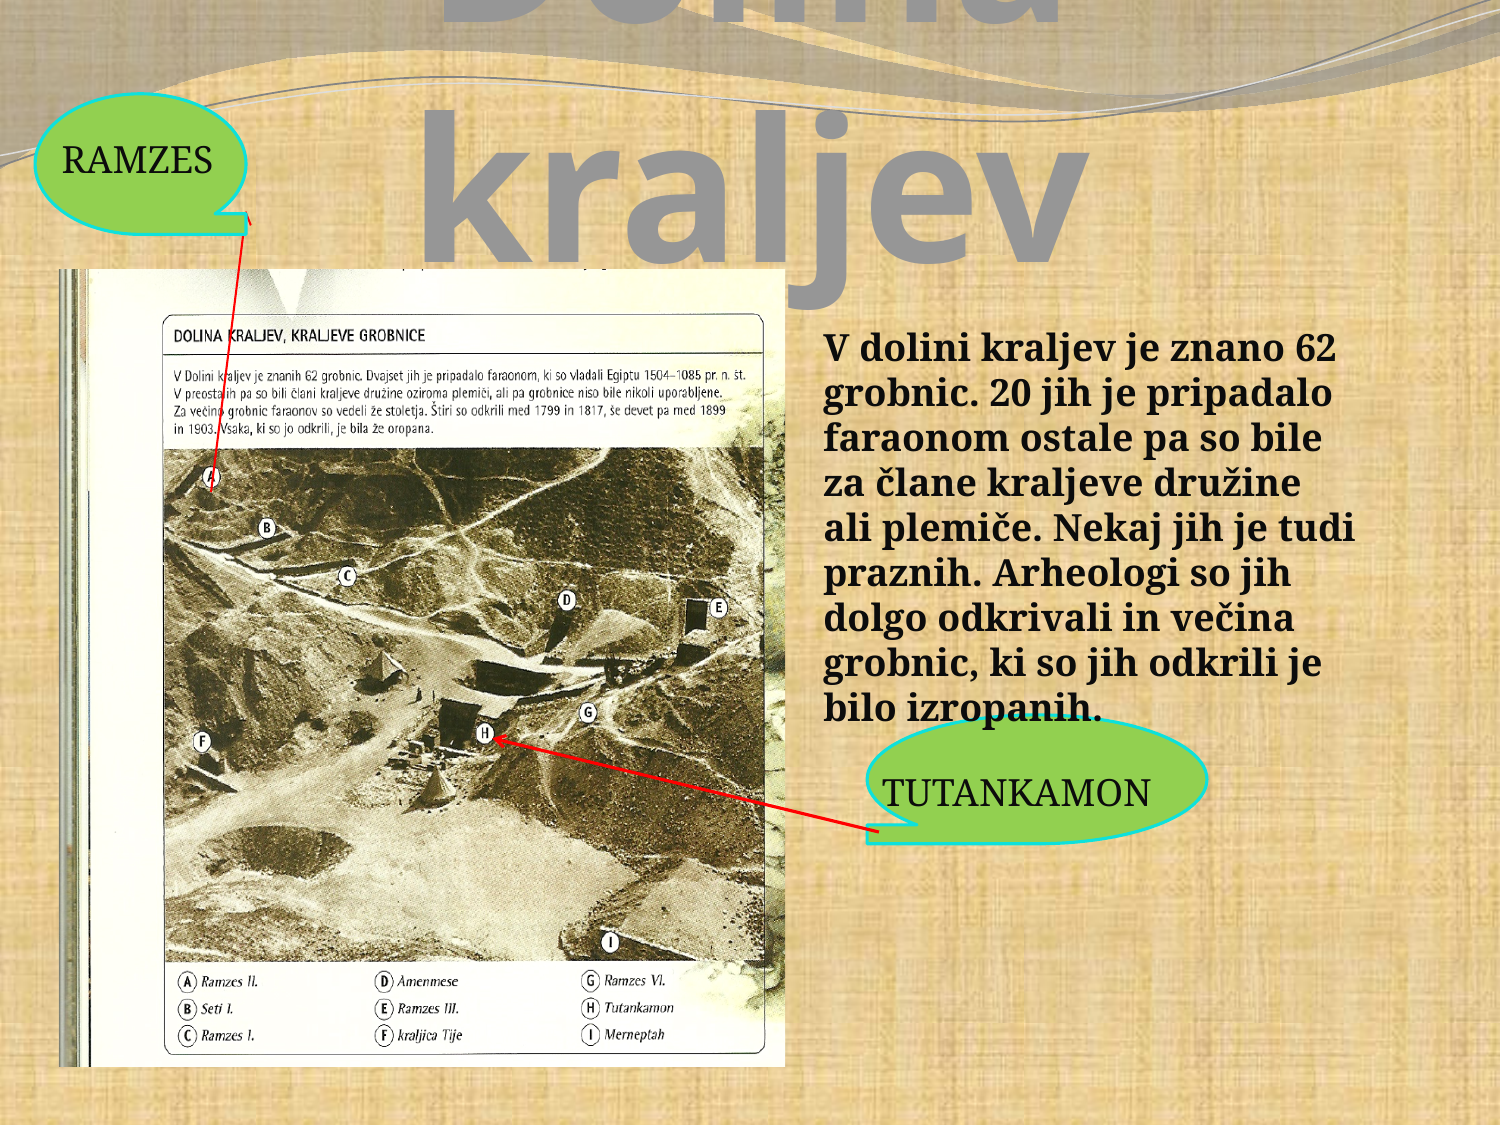

# Dolina kraljev
RAMZES
V dolini kraljev je znano 62 grobnic. 20 jih je pripadalo faraonom ostale pa so bile za člane kraljeve družine ali plemiče. Nekaj jih je tudi praznih. Arheologi so jih dolgo odkrivali in večina grobnic, ki so jih odkrili je bilo izropanih.
TUTANKAMON